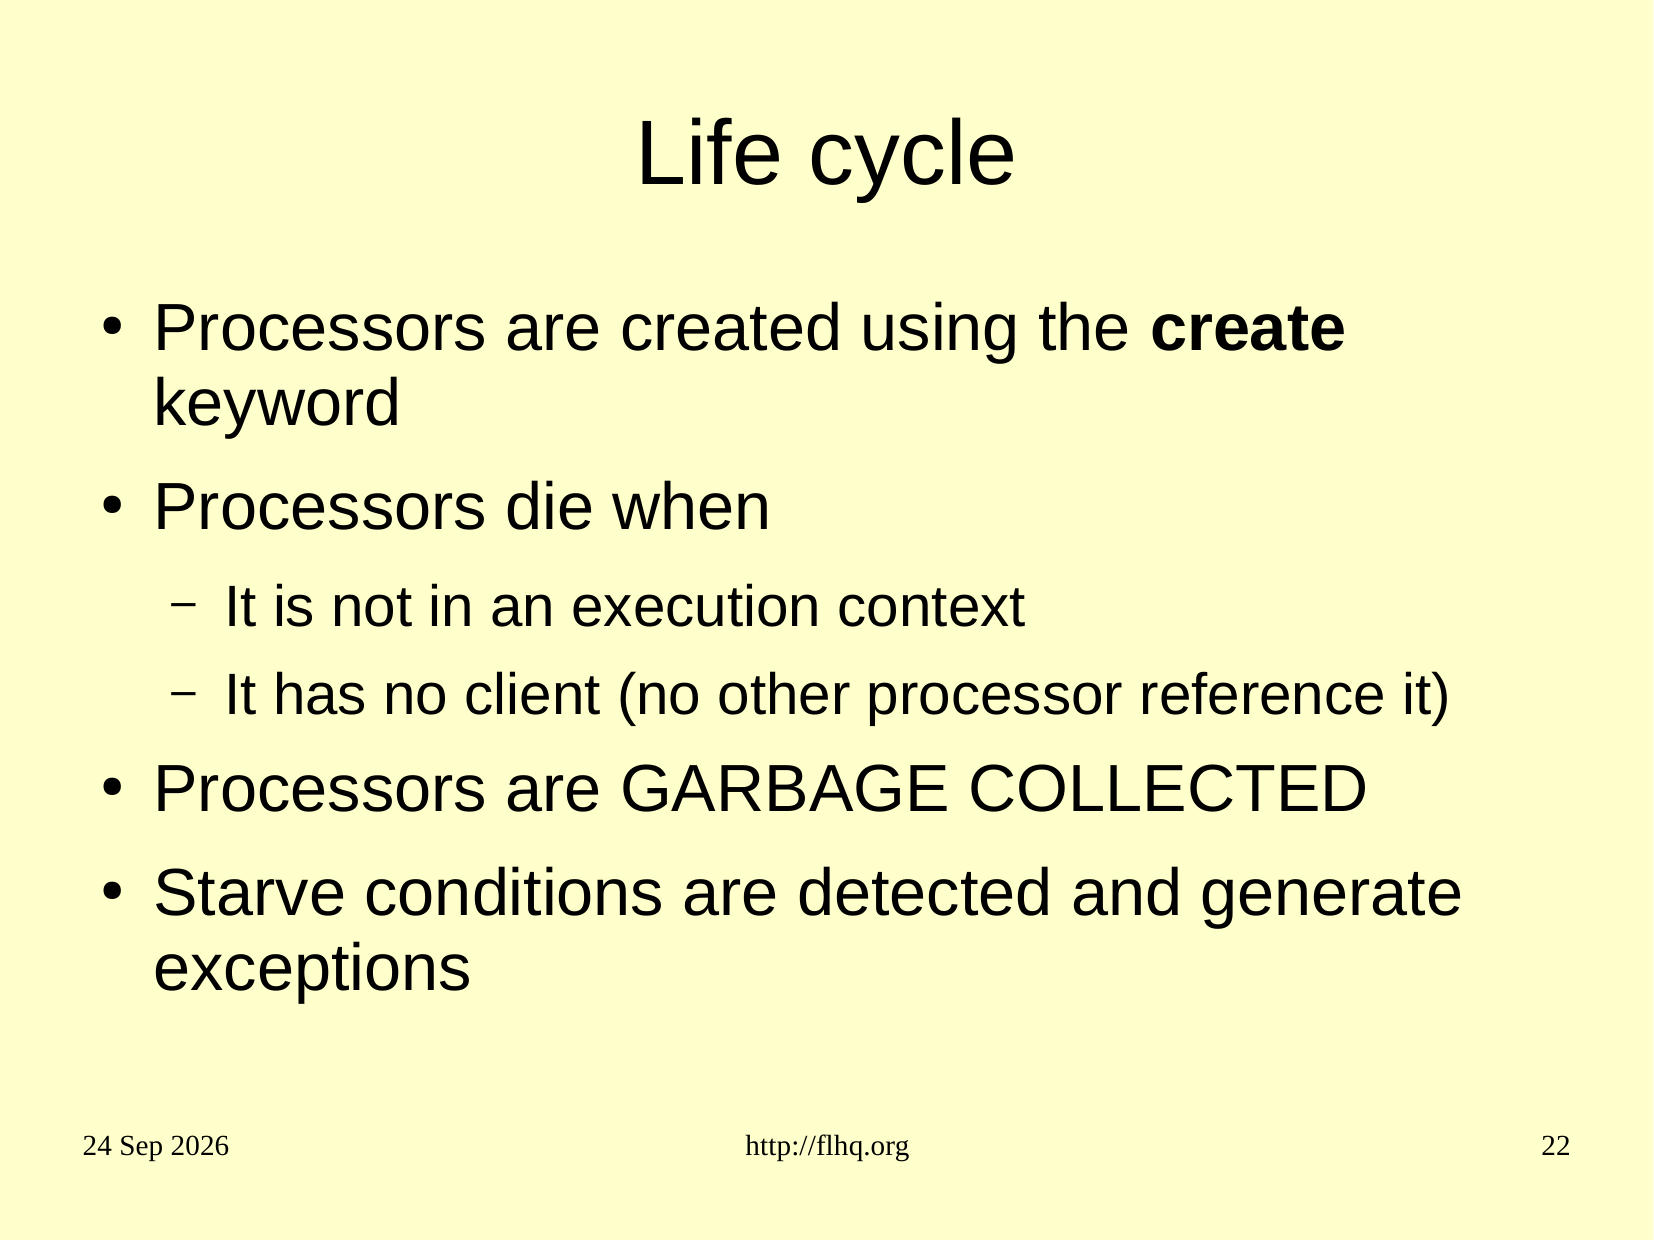

# Life cycle
Processors are created using the create keyword
Processors die when
It is not in an execution context
It has no client (no other processor reference it)
Processors are GARBAGE COLLECTED
Starve conditions are detected and generate exceptions
http://flhq.org
22